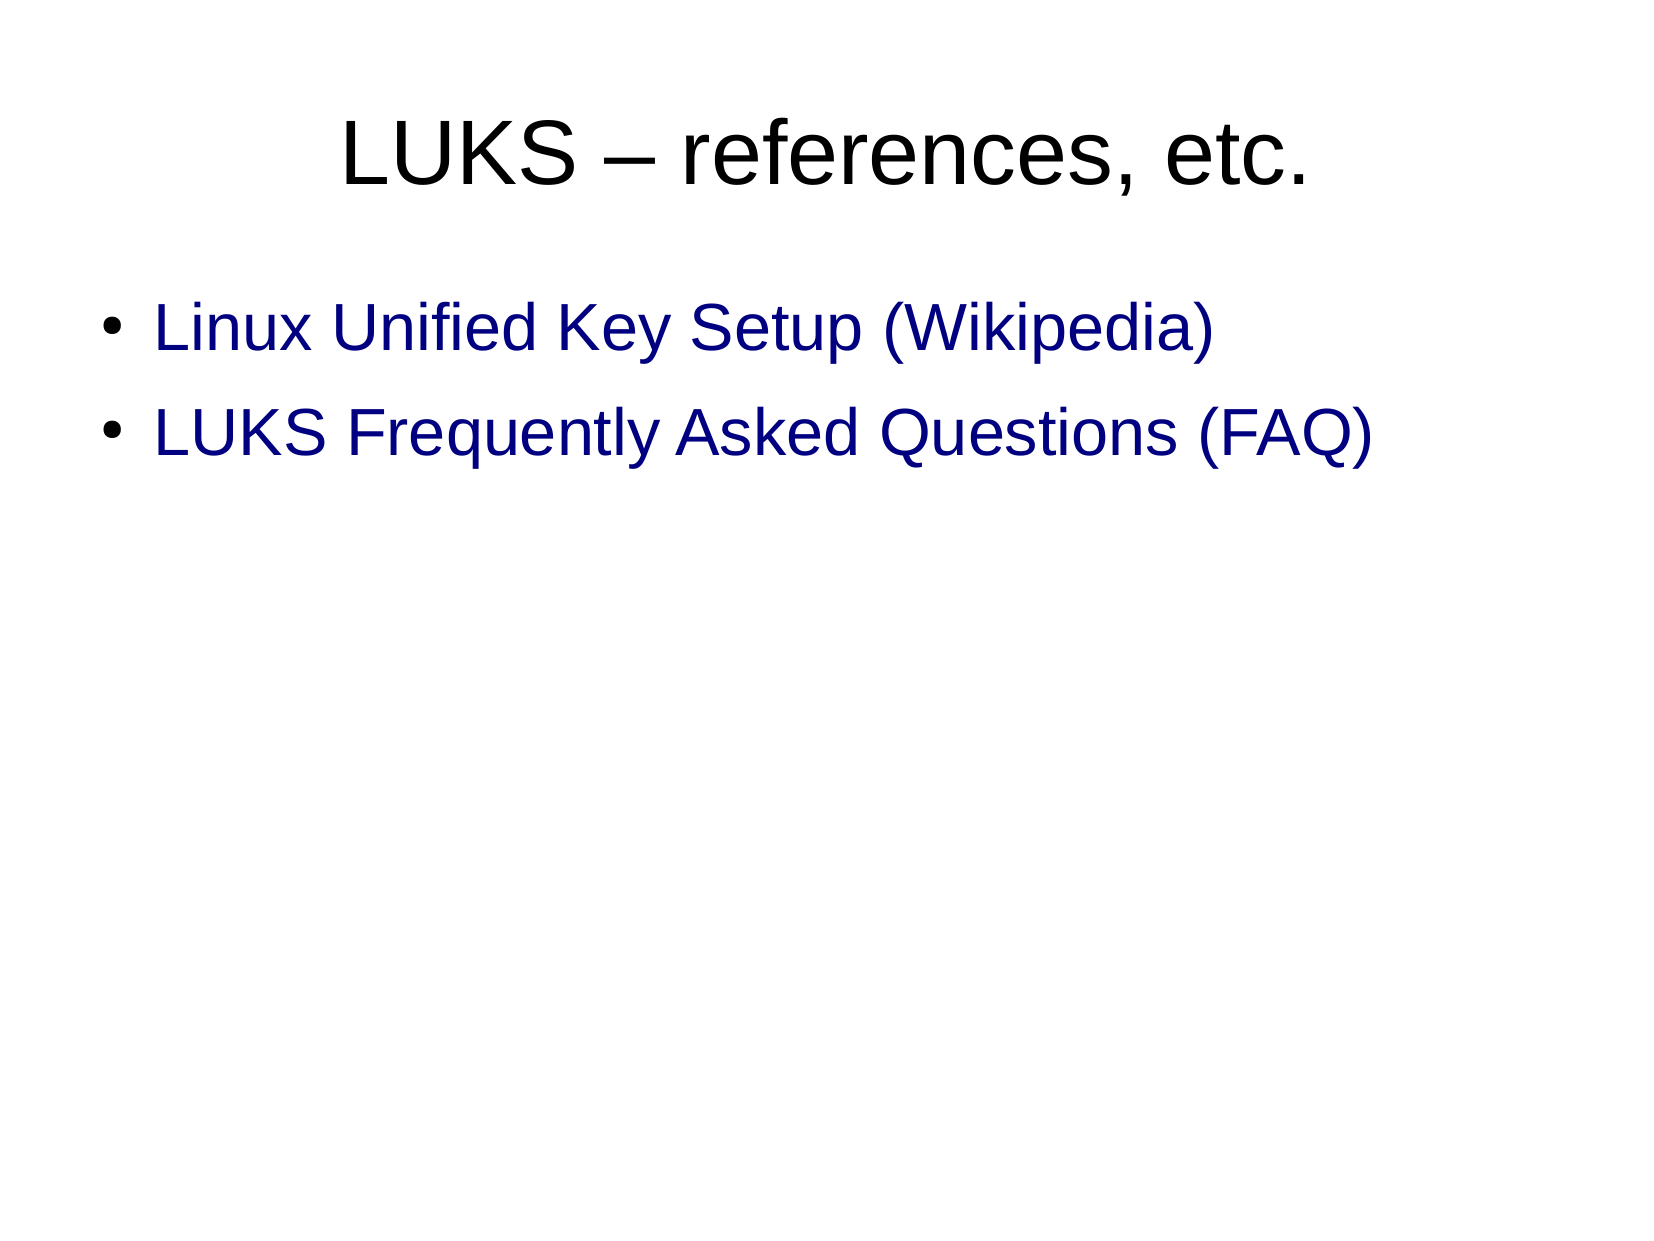

# LUKS – references, etc.
Linux Unified Key Setup (Wikipedia)
LUKS Frequently Asked Questions (FAQ)